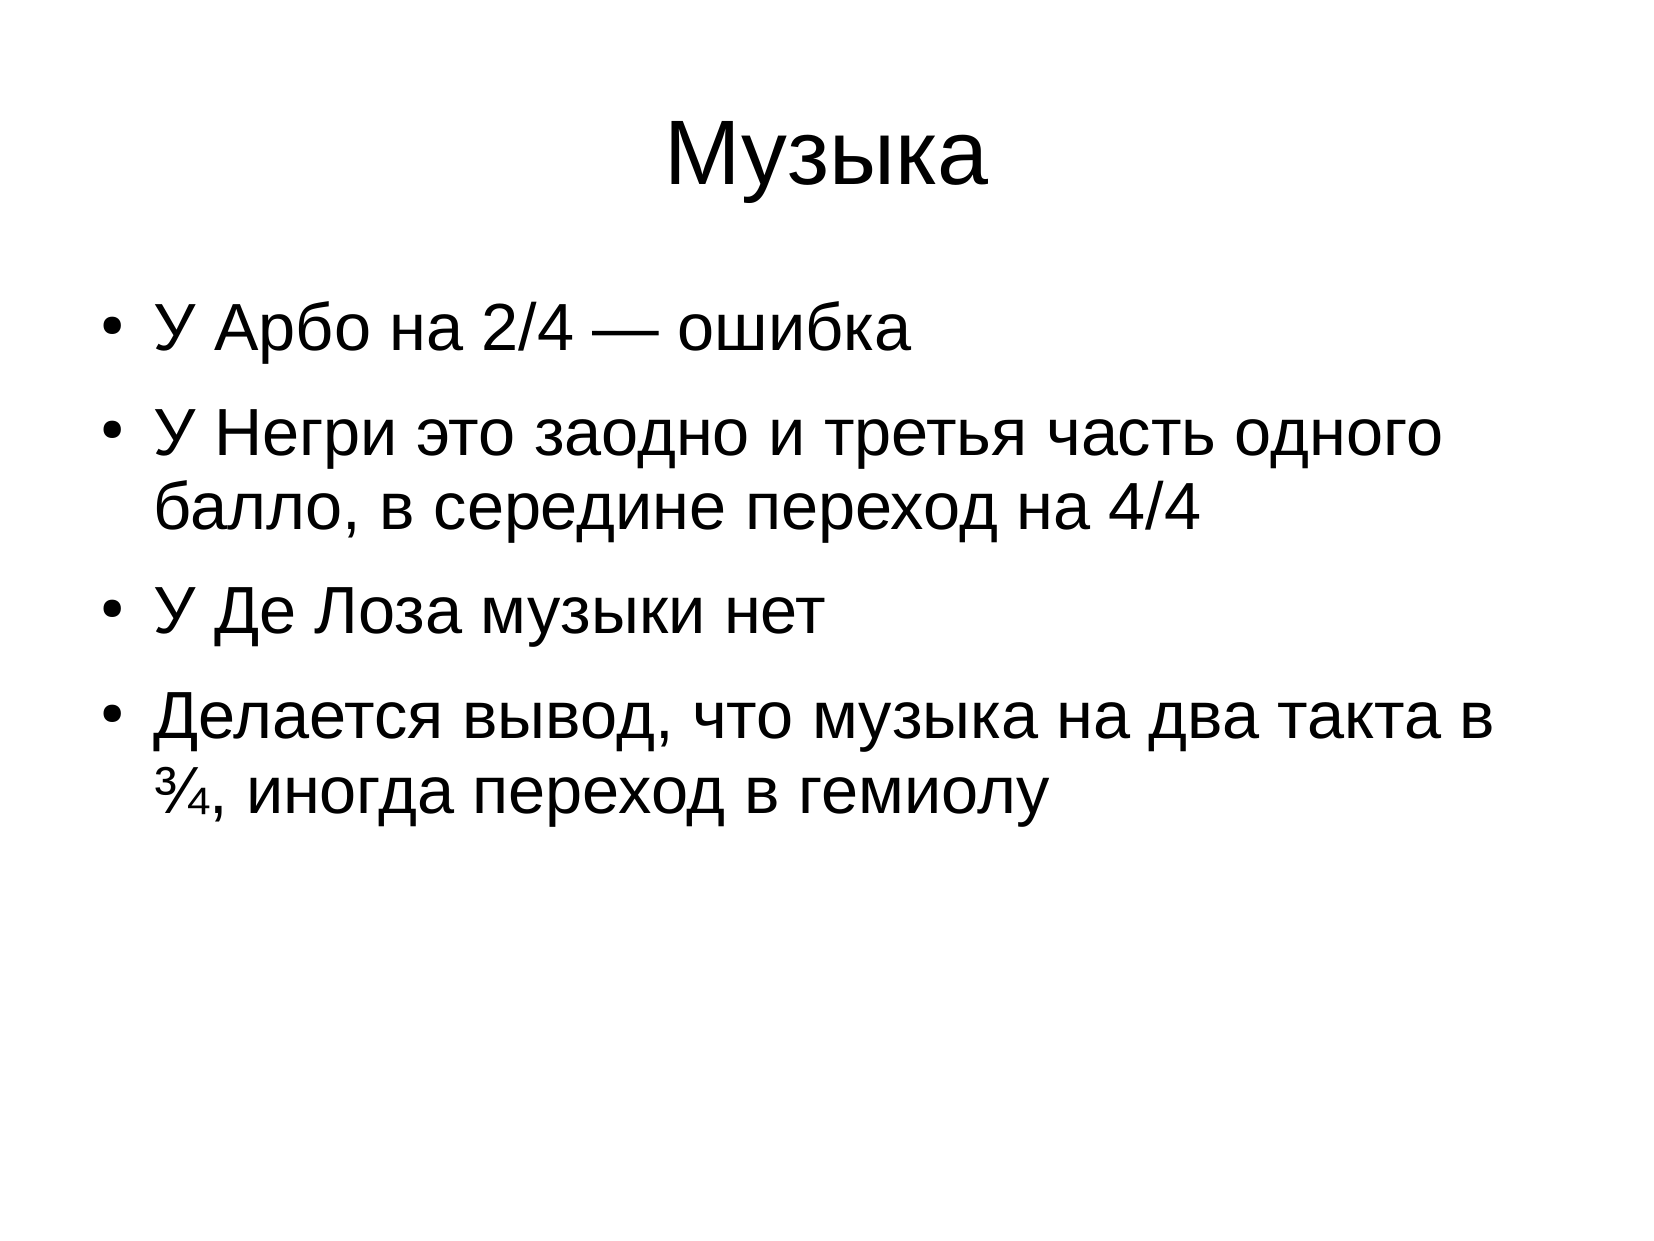

# Музыка
У Арбо на 2/4 — ошибка
У Негри это заодно и третья часть одного балло, в середине переход на 4/4
У Де Лоза музыки нет
Делается вывод, что музыка на два такта в ¾, иногда переход в гемиолу